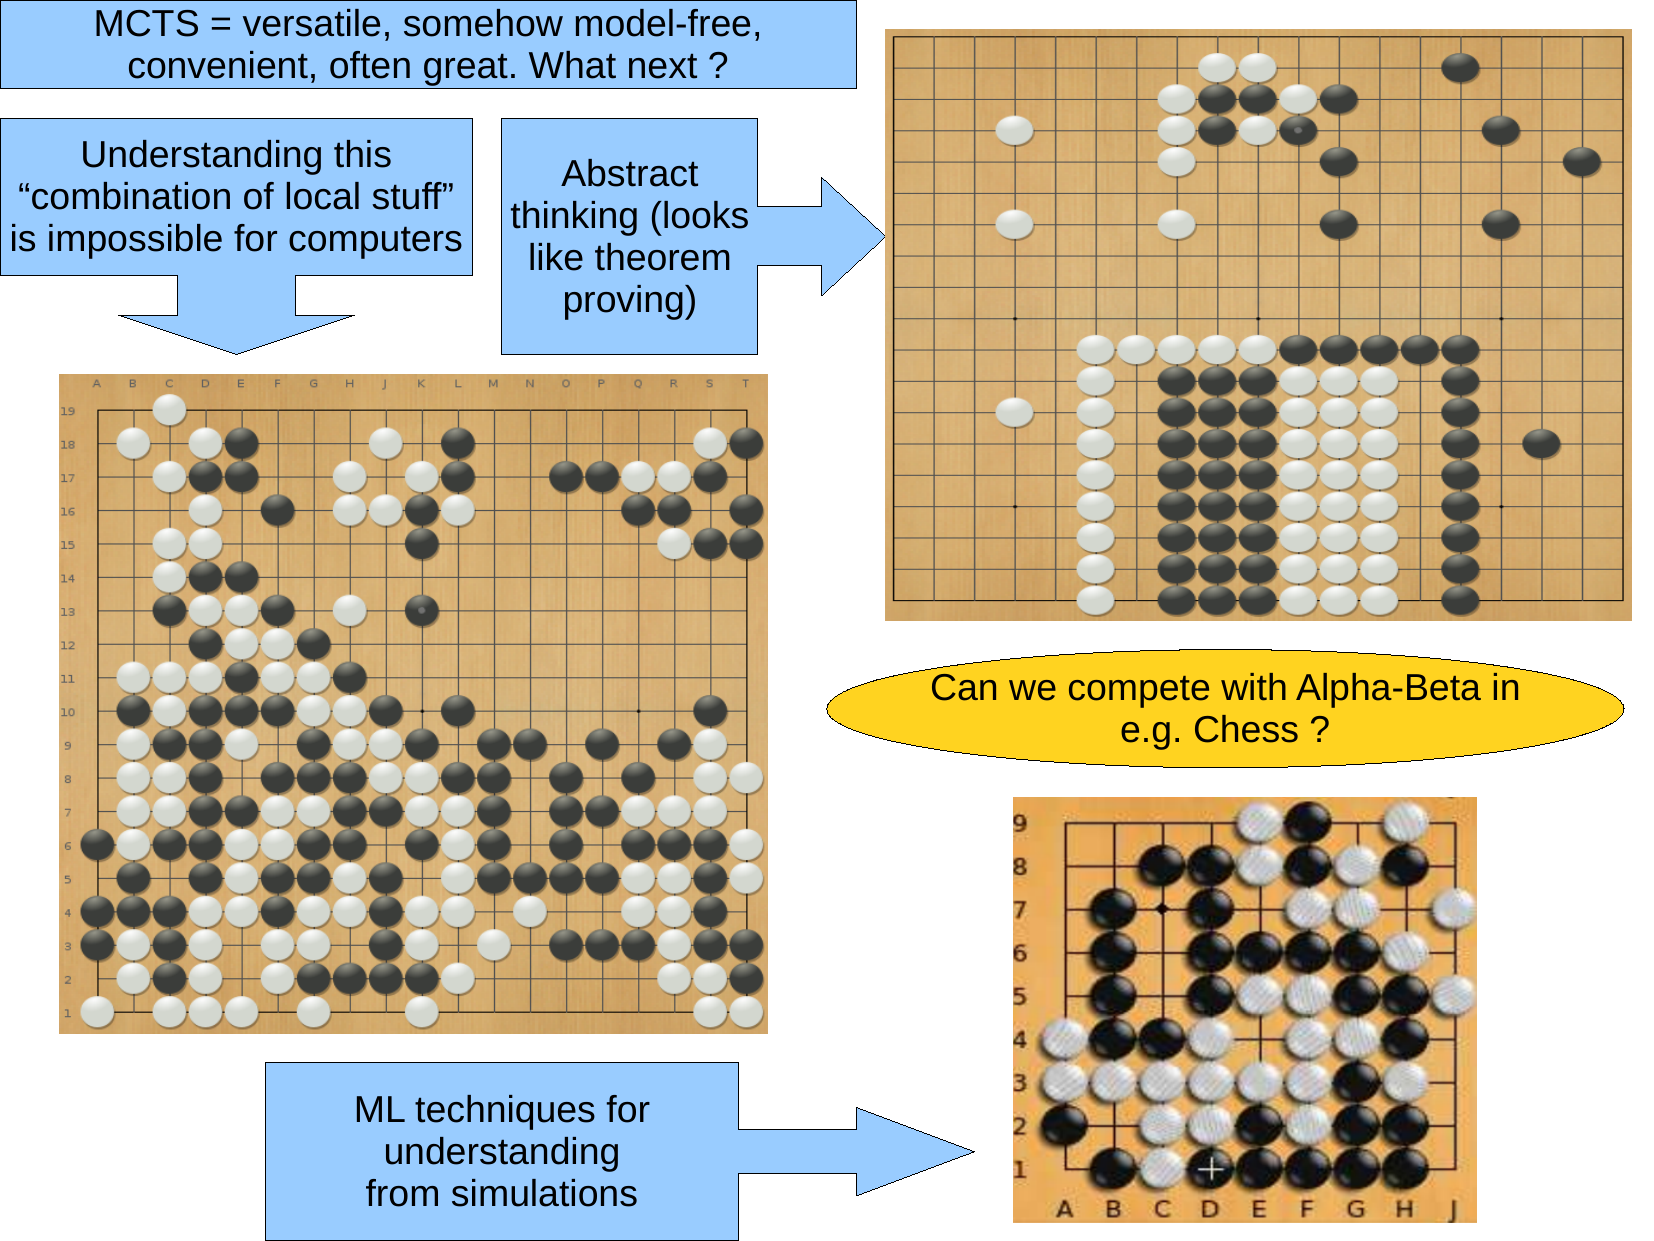

MCTS = versatile, somehow model-free,
convenient, often great. What next ?
 Understanding this
“combination of local stuff”
is impossible for computers
Abstract
thinking (looks
like theorem
proving)
Can we compete with Alpha-Beta in
e.g. Chess ?
ML techniques for
understanding
from simulations